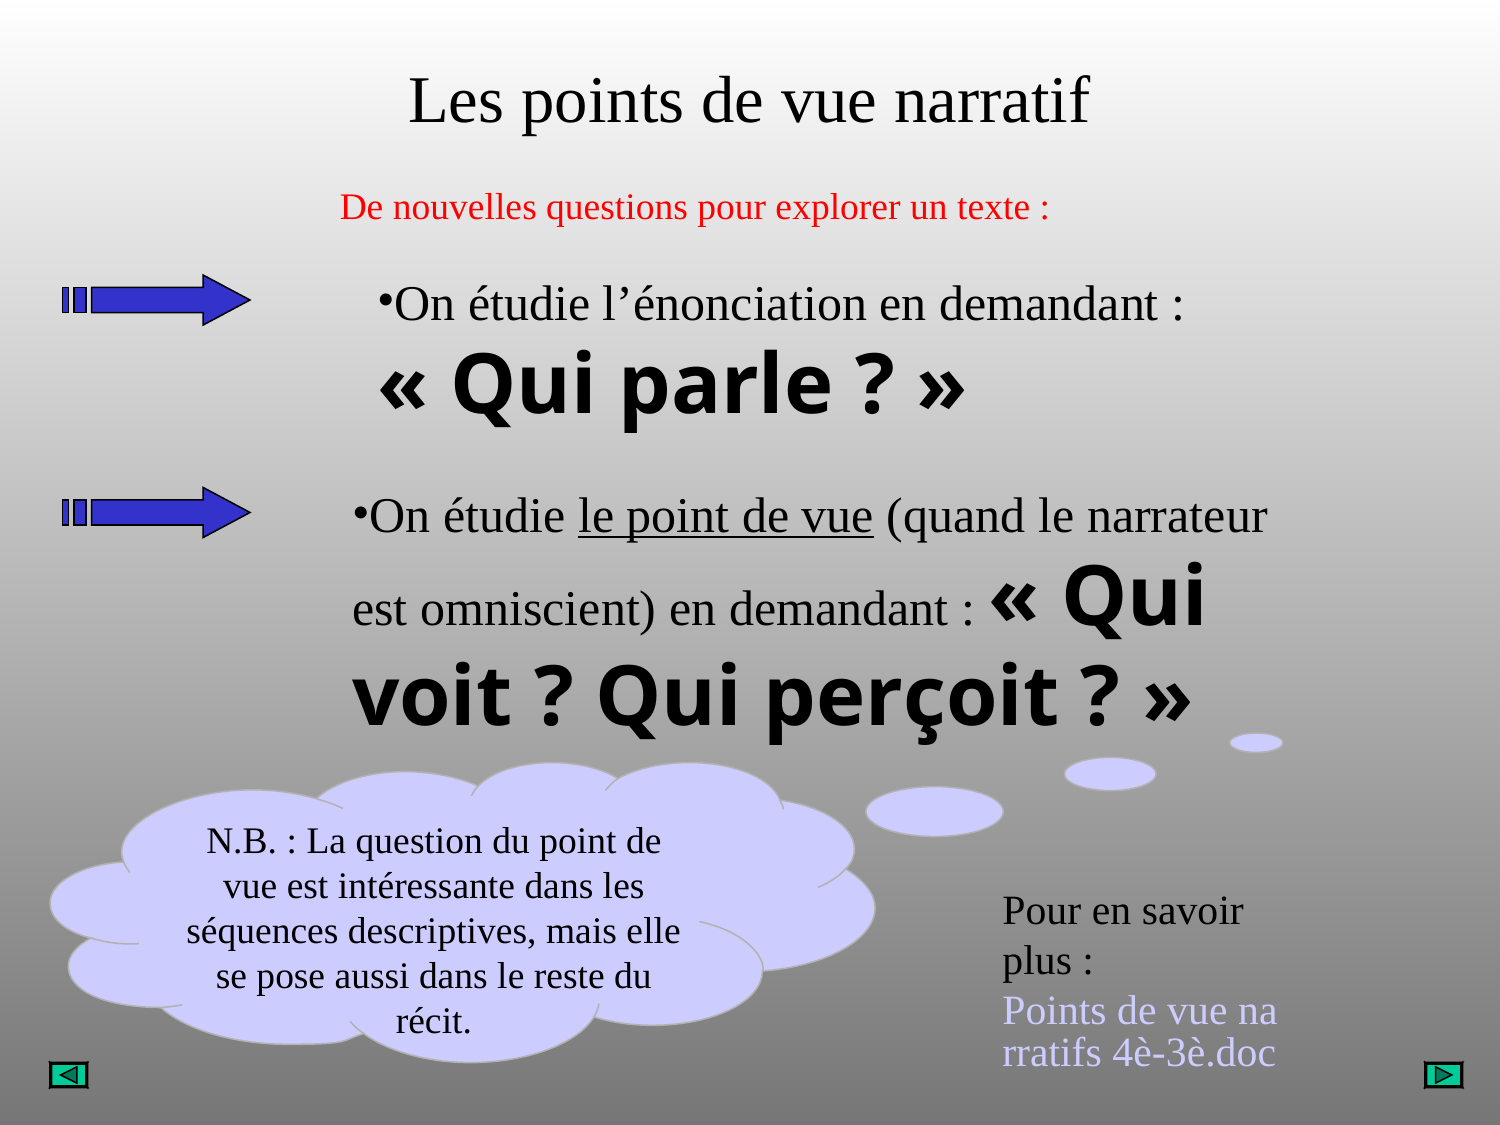

# Les points de vue narratif
De nouvelles questions pour explorer un texte :
On étudie l’énonciation en demandant : « Qui parle ? »
On étudie le point de vue (quand le narrateur est omniscient) en demandant : « Qui voit ? Qui perçoit ? »
N.B. : La question du point de vue est intéressante dans les séquences descriptives, mais elle se pose aussi dans le reste du récit.
Pour en savoir plus : Points de vue narratifs 4è-3è.doc